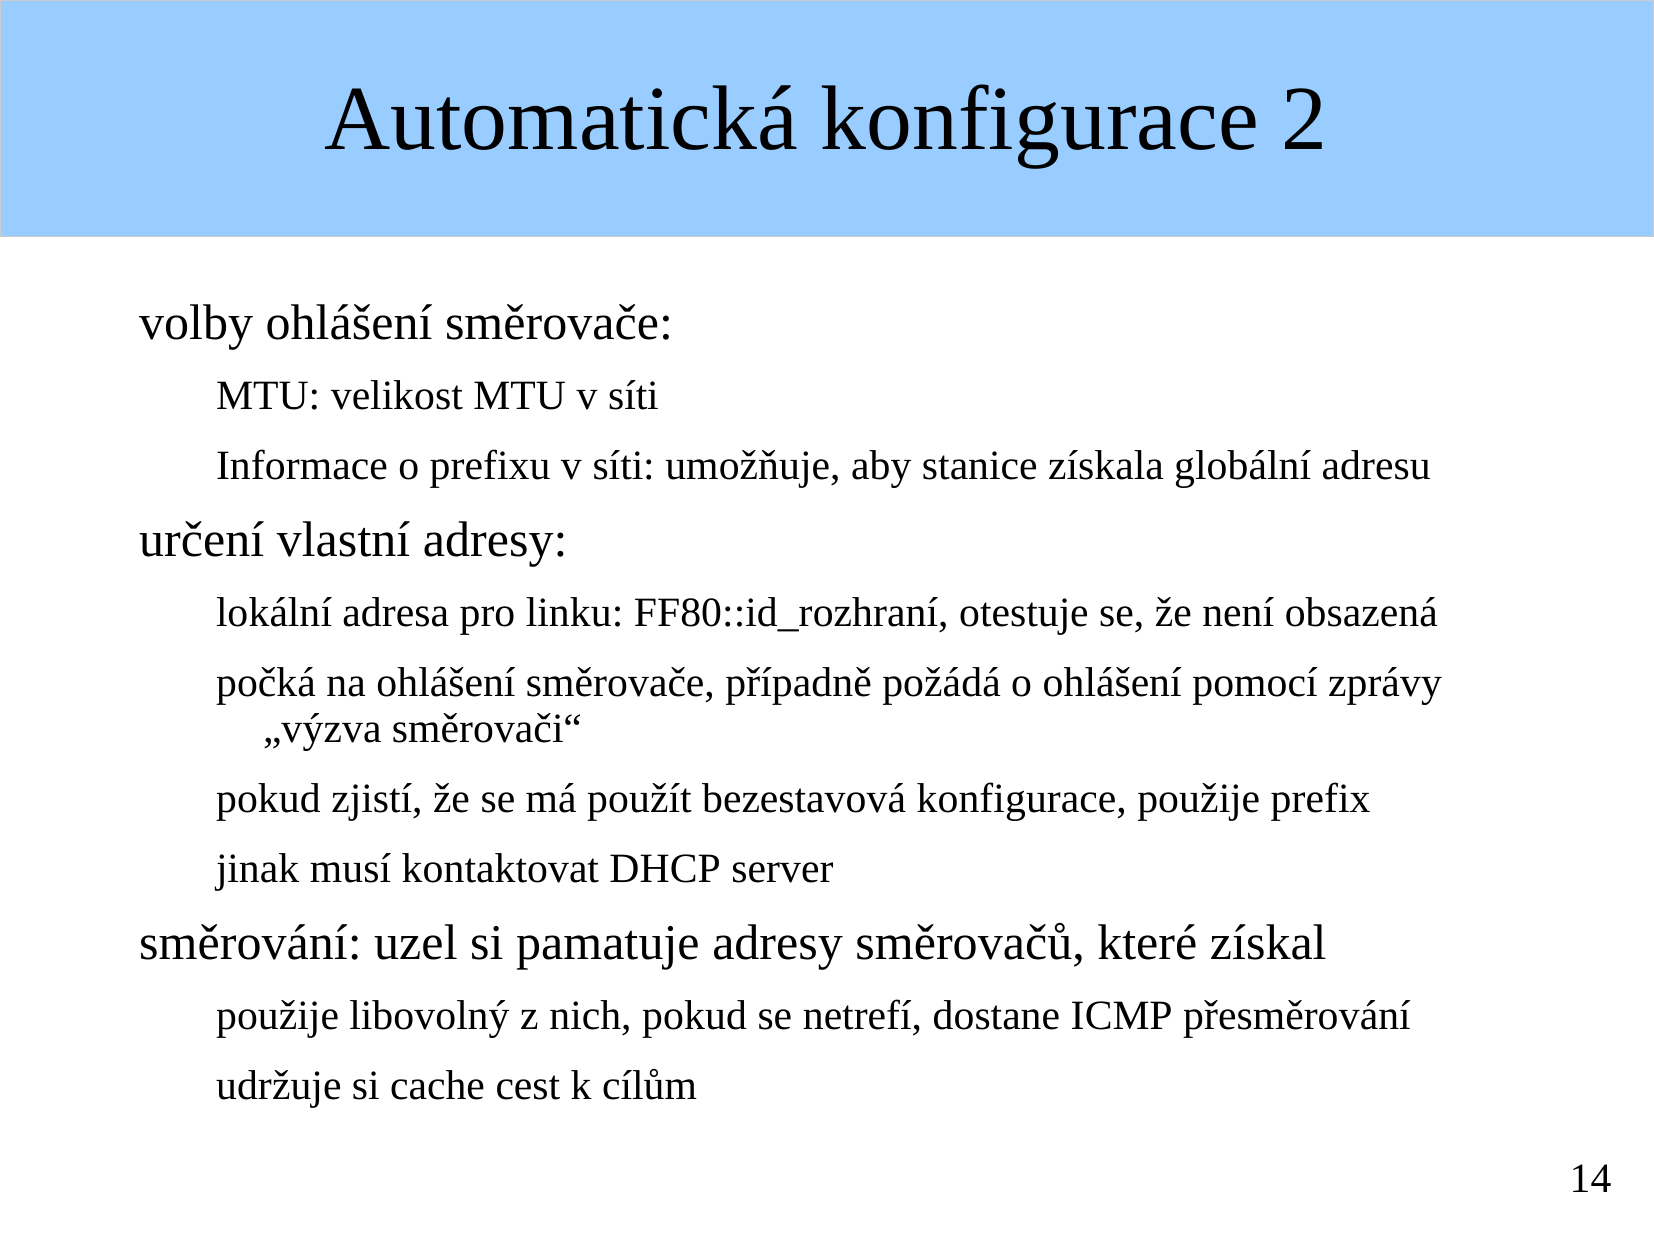

# Automatická konfigurace 2
volby ohlášení směrovače:
MTU: velikost MTU v síti
Informace o prefixu v síti: umožňuje, aby stanice získala globální adresu
určení vlastní adresy:
lokální adresa pro linku: FF80::id_rozhraní, otestuje se, že není obsazená
počká na ohlášení směrovače, případně požádá o ohlášení pomocí zprávy „výzva směrovači“
pokud zjistí, že se má použít bezestavová konfigurace, použije prefix
jinak musí kontaktovat DHCP server
směrování: uzel si pamatuje adresy směrovačů, které získal
použije libovolný z nich, pokud se netrefí, dostane ICMP přesměrování
udržuje si cache cest k cílům